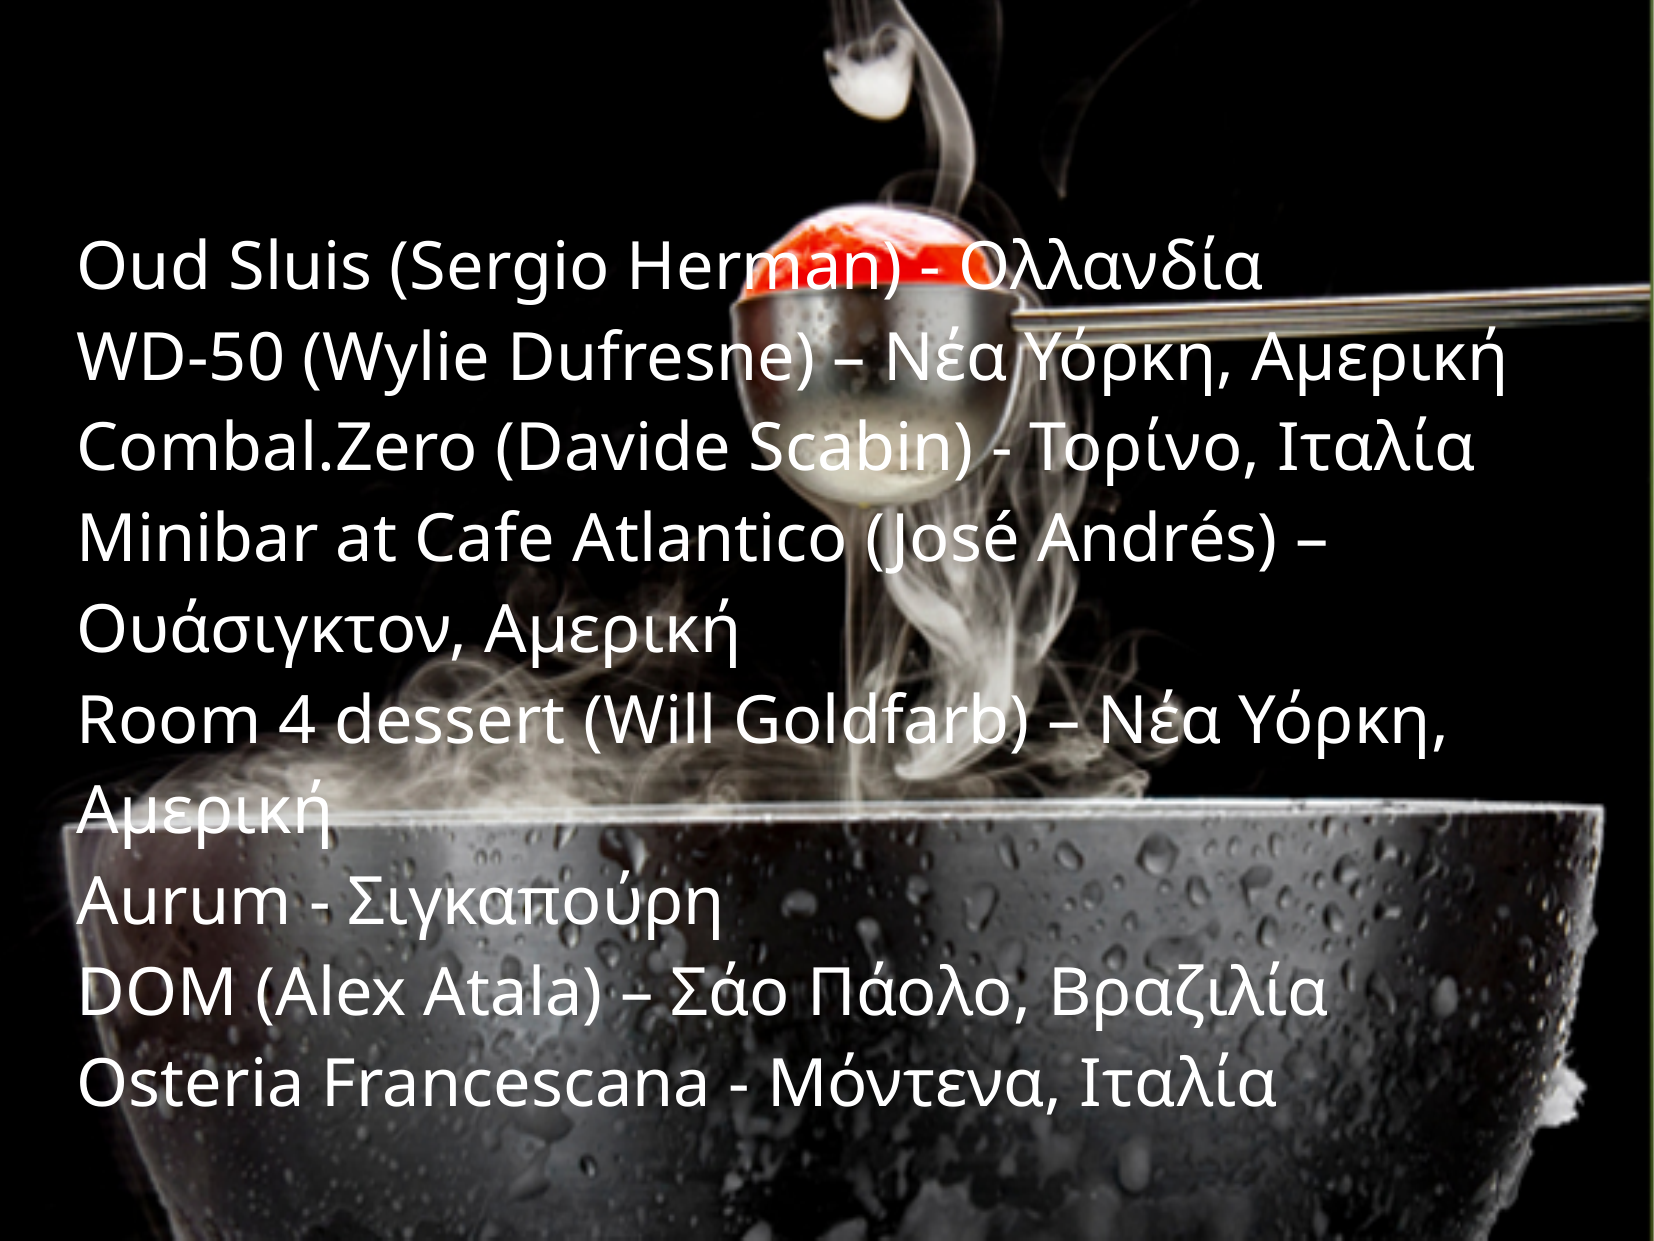

# Oud Sluis (Sergio Herman) - Ολλανδία
WD-50 (Wylie Dufresne) – Νέα Υόρκη, Αμερική
Combal.Zero (Davide Scabin) - Τορίνο, Ιταλία
Minibar at Cafe Atlantico (José Andrés) – Ουάσιγκτον, Αμερική
Room 4 dessert (Will Goldfarb) – Νέα Υόρκη, Αμερική
Aurum - Σιγκαπούρη
DOM (Alex Atala) – Σάο Πάολο, Βραζιλία
Osteria Francescana - Μόντενα, Ιταλία